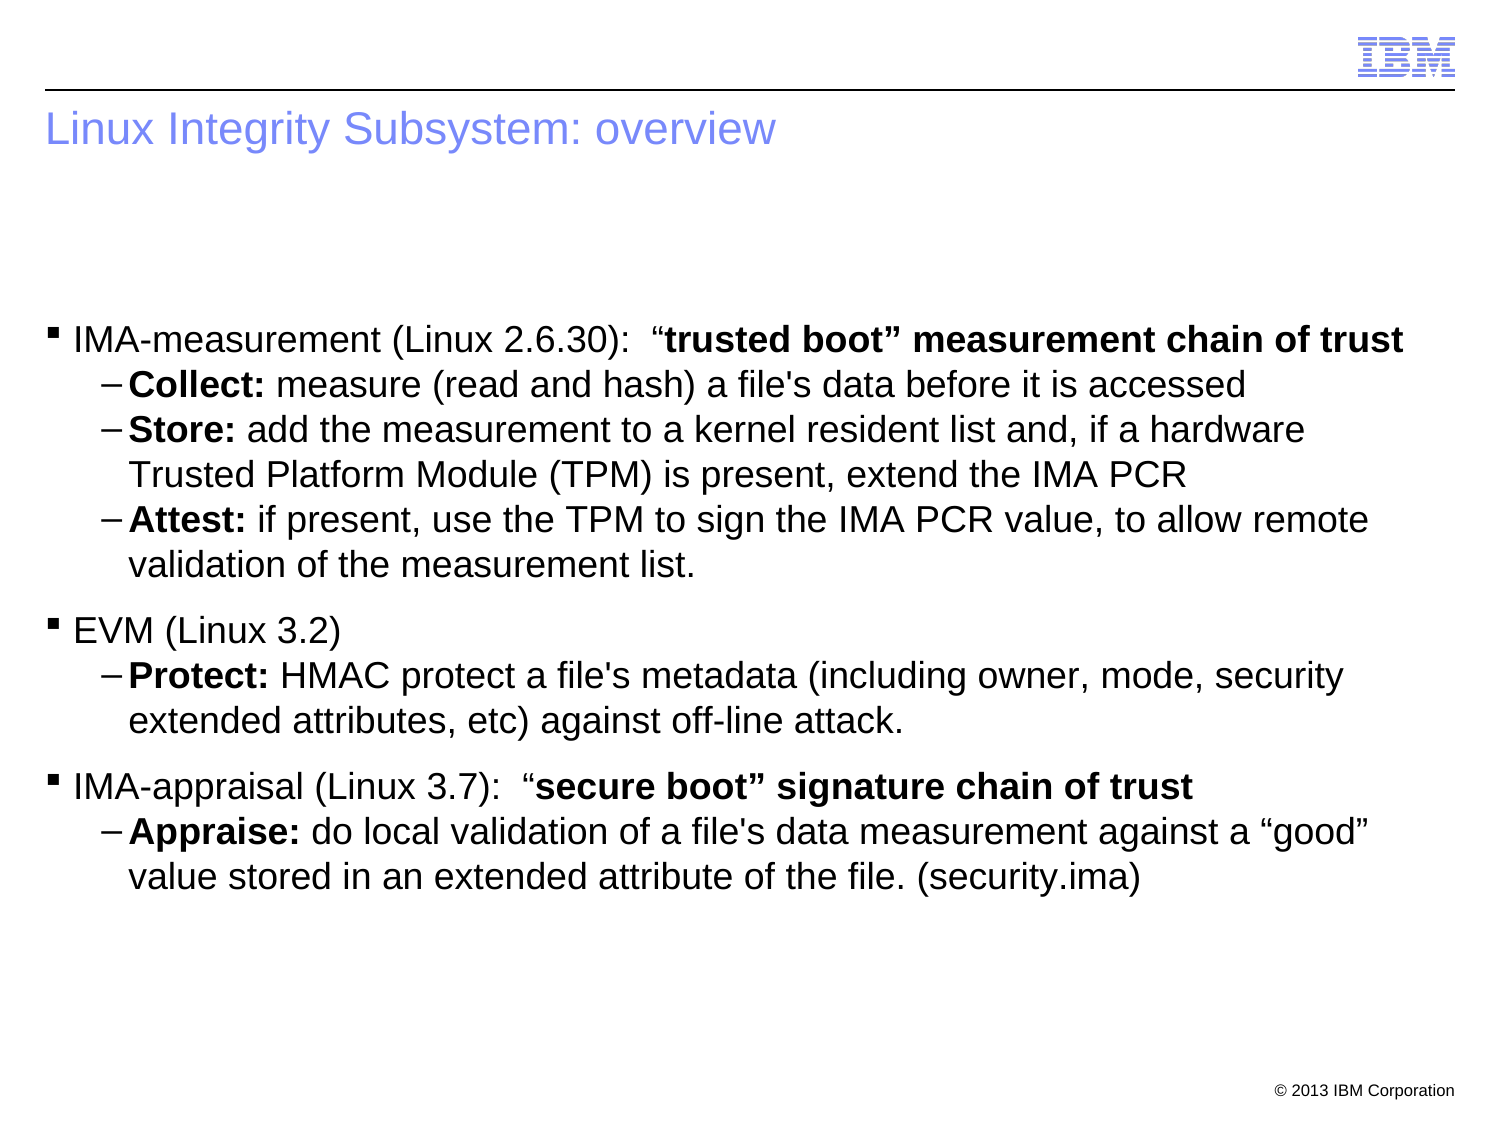

# Linux Integrity Subsystem: overview
IMA-measurement (Linux 2.6.30): “trusted boot” measurement chain of trust
Collect: measure (read and hash) a file's data before it is accessed
Store: add the measurement to a kernel resident list and, if a hardware Trusted Platform Module (TPM) is present, extend the IMA PCR
Attest: if present, use the TPM to sign the IMA PCR value, to allow remote validation of the measurement list.
EVM (Linux 3.2)
Protect: HMAC protect a file's metadata (including owner, mode, security extended attributes, etc) against off-line attack.
IMA-appraisal (Linux 3.7): “secure boot” signature chain of trust
Appraise: do local validation of a file's data measurement against a “good” value stored in an extended attribute of the file. (security.ima)